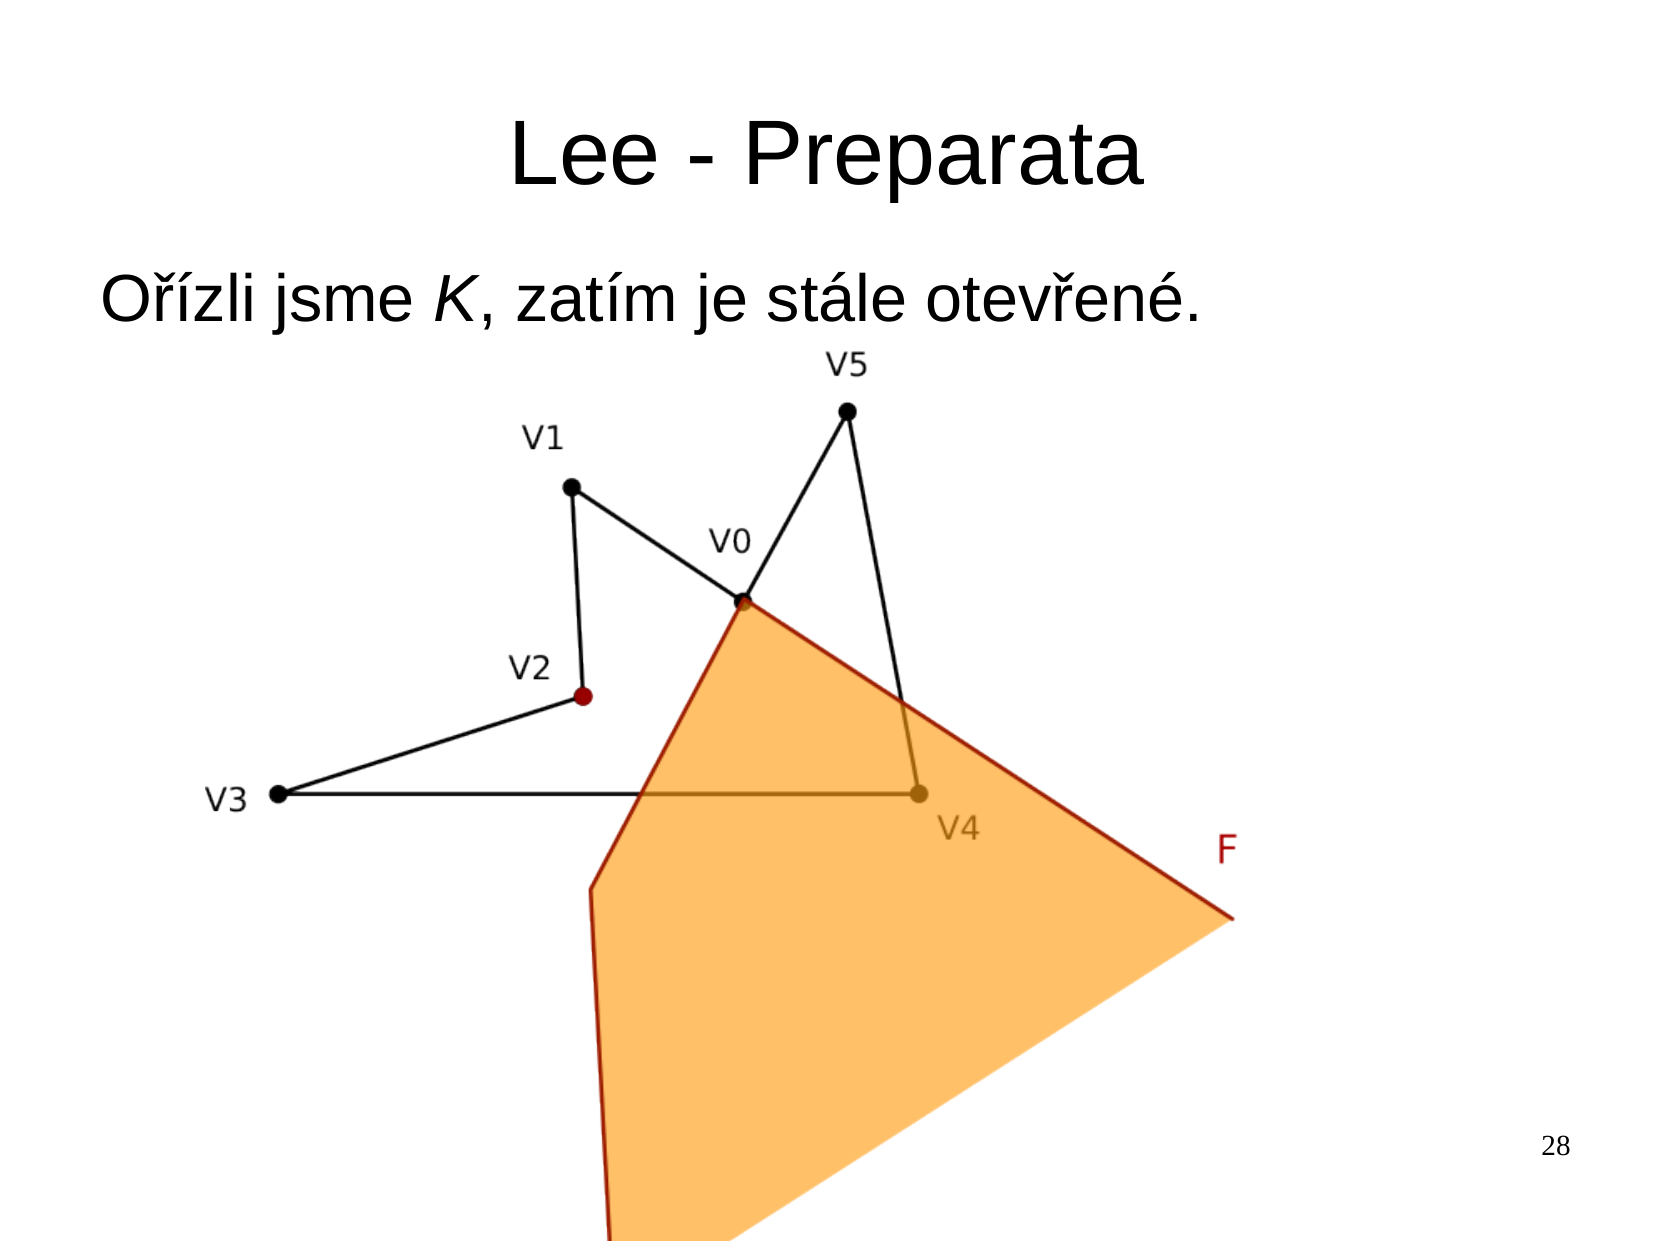

# Lee - Preparata
Ořízli jsme K, zatím je stále otevřené.
28